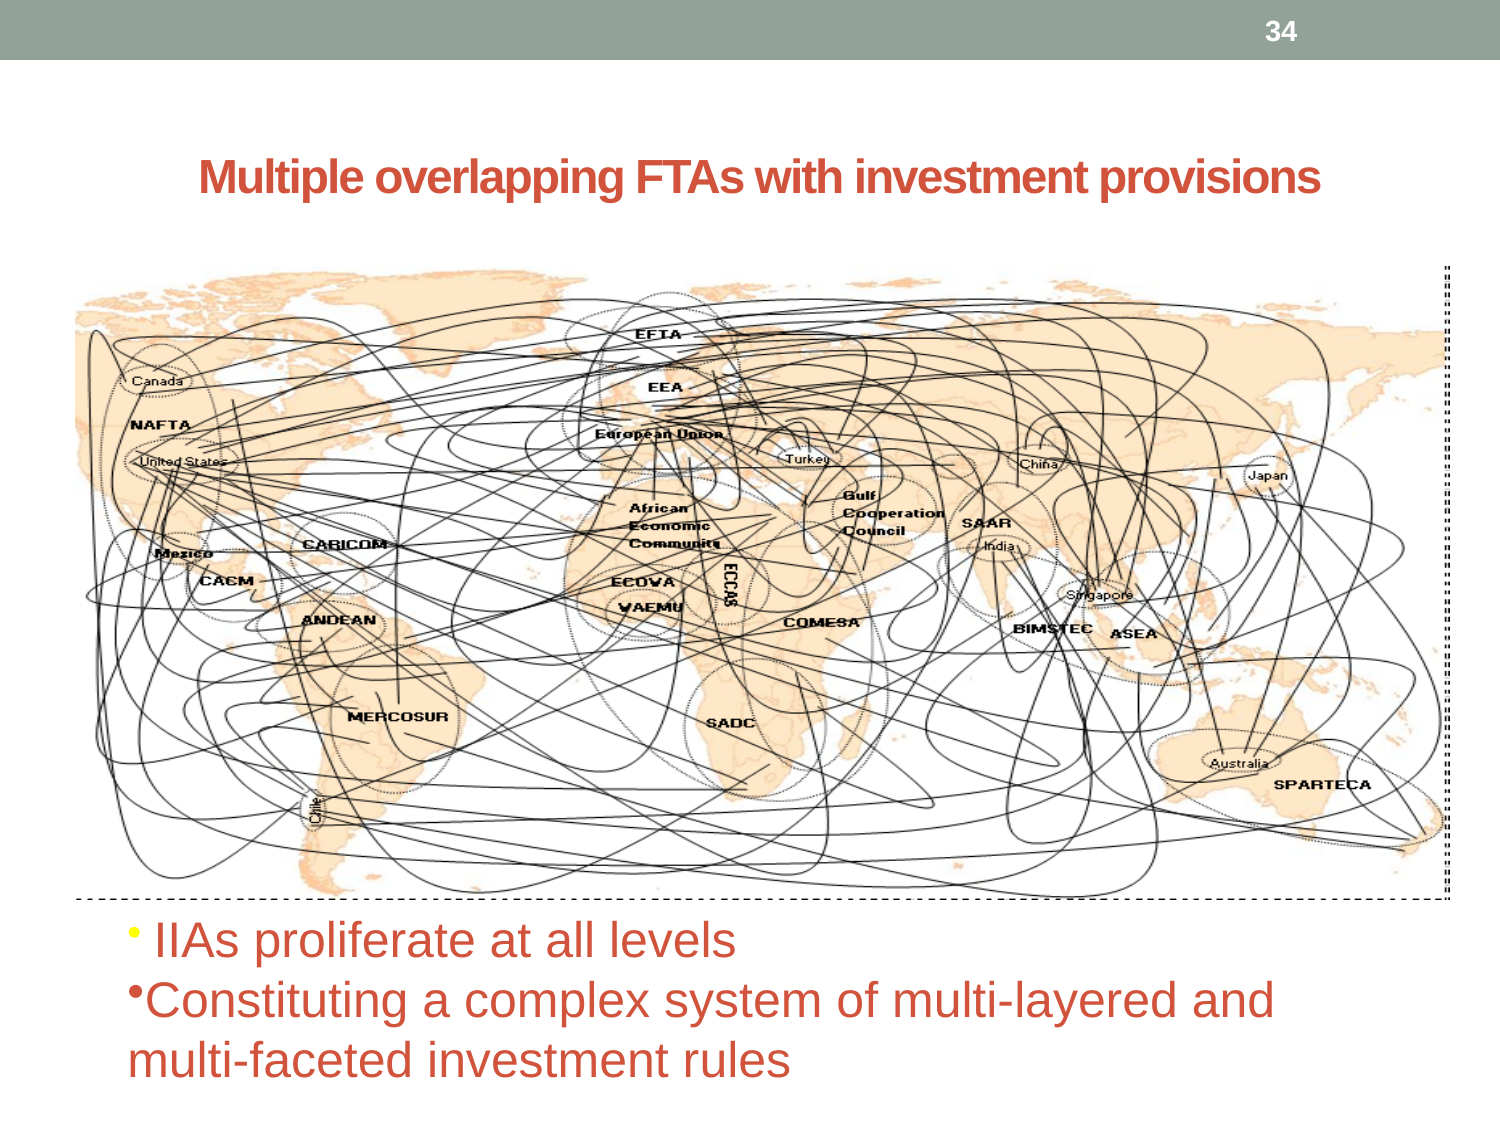

# Multiple overlapping FTAs with investment provisions
 IIAs proliferate at all levels
Constituting a complex system of multi-layered and multi-faceted investment rules